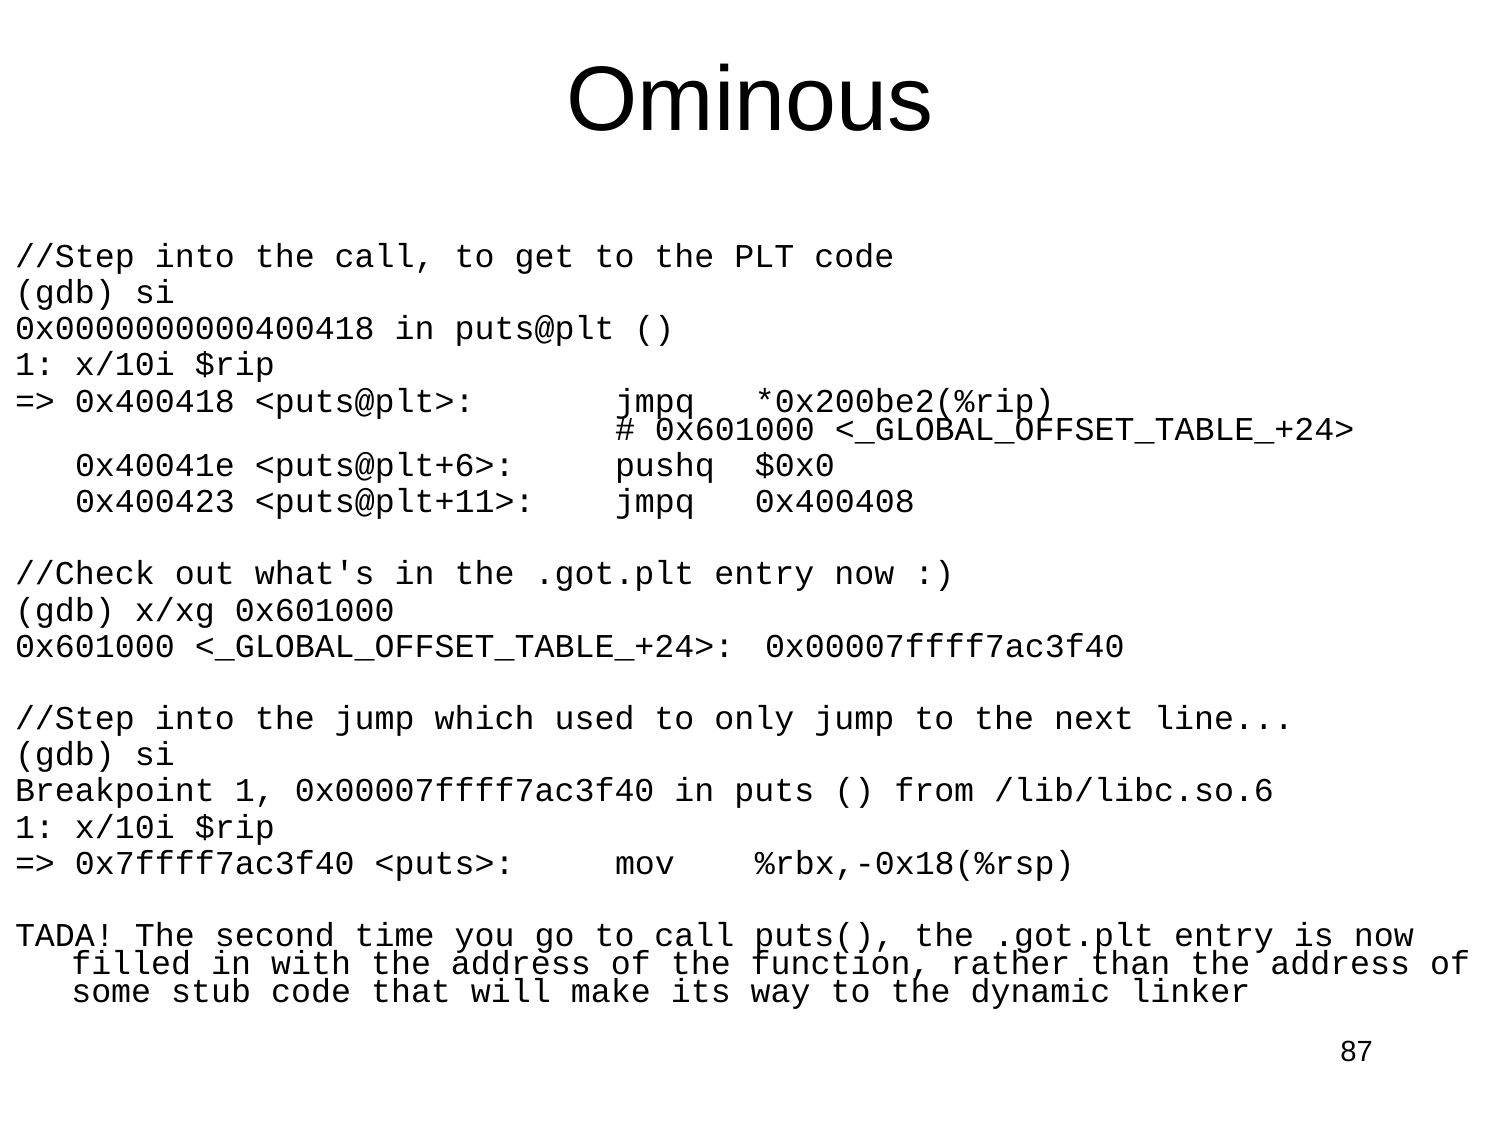

# Ominous
//Step into the call, to get to the PLT code
(gdb) si
0x0000000000400418 in puts@plt ()
1: x/10i $rip
=> 0x400418 <puts@plt>:	jmpq *0x200be2(%rip) 					# 0x601000 <_GLOBAL_OFFSET_TABLE_+24>
 0x40041e <puts@plt+6>:	pushq $0x0
 0x400423 <puts@plt+11>:	jmpq 0x400408
//Check out what's in the .got.plt entry now :)
(gdb) x/xg 0x601000
0x601000 <_GLOBAL_OFFSET_TABLE_+24>:	0x00007ffff7ac3f40
//Step into the jump which used to only jump to the next line...
(gdb) si
Breakpoint 1, 0x00007ffff7ac3f40 in puts () from /lib/libc.so.6
1: x/10i $rip
=> 0x7ffff7ac3f40 <puts>:	mov %rbx,-0x18(%rsp)
TADA! The second time you go to call puts(), the .got.plt entry is now filled in with the address of the function, rather than the address of some stub code that will make its way to the dynamic linker